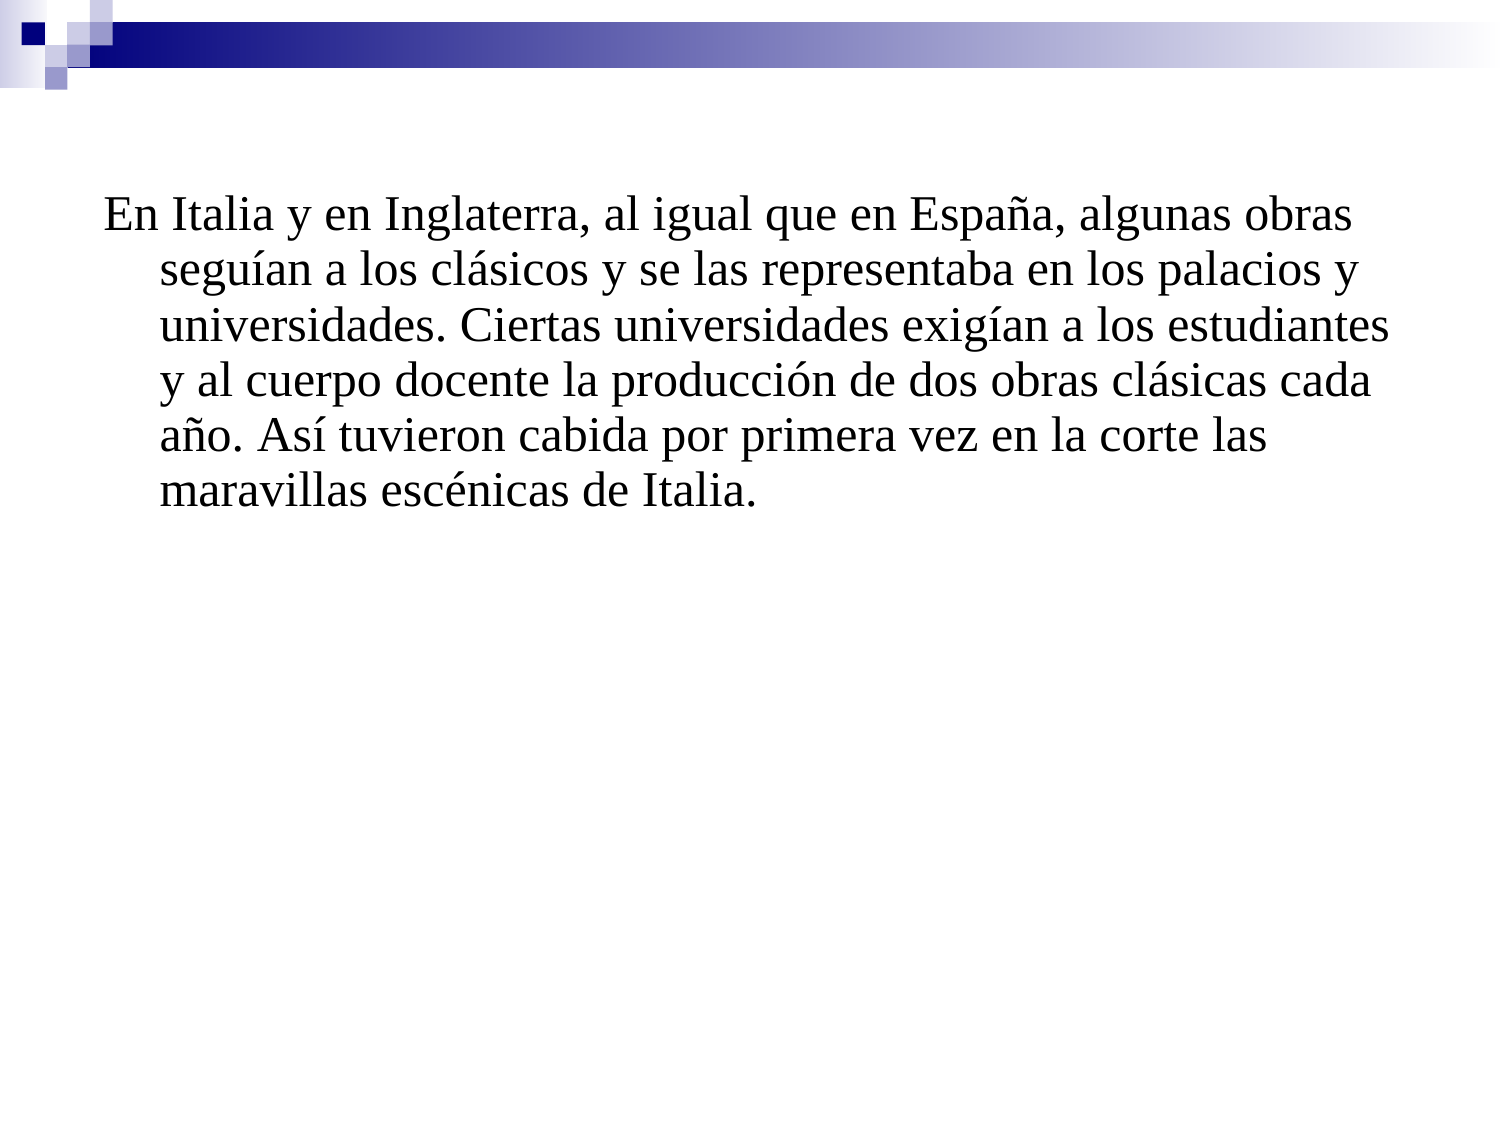

# En Italia y en Inglaterra, al igual que en España, algunas obras seguían a los clásicos y se las representaba en los palacios y universidades. Ciertas universidades exigían a los estudiantes y al cuerpo docente la producción de dos obras clásicas cada año. Así tuvieron cabida por primera vez en la corte las maravillas escénicas de Italia.